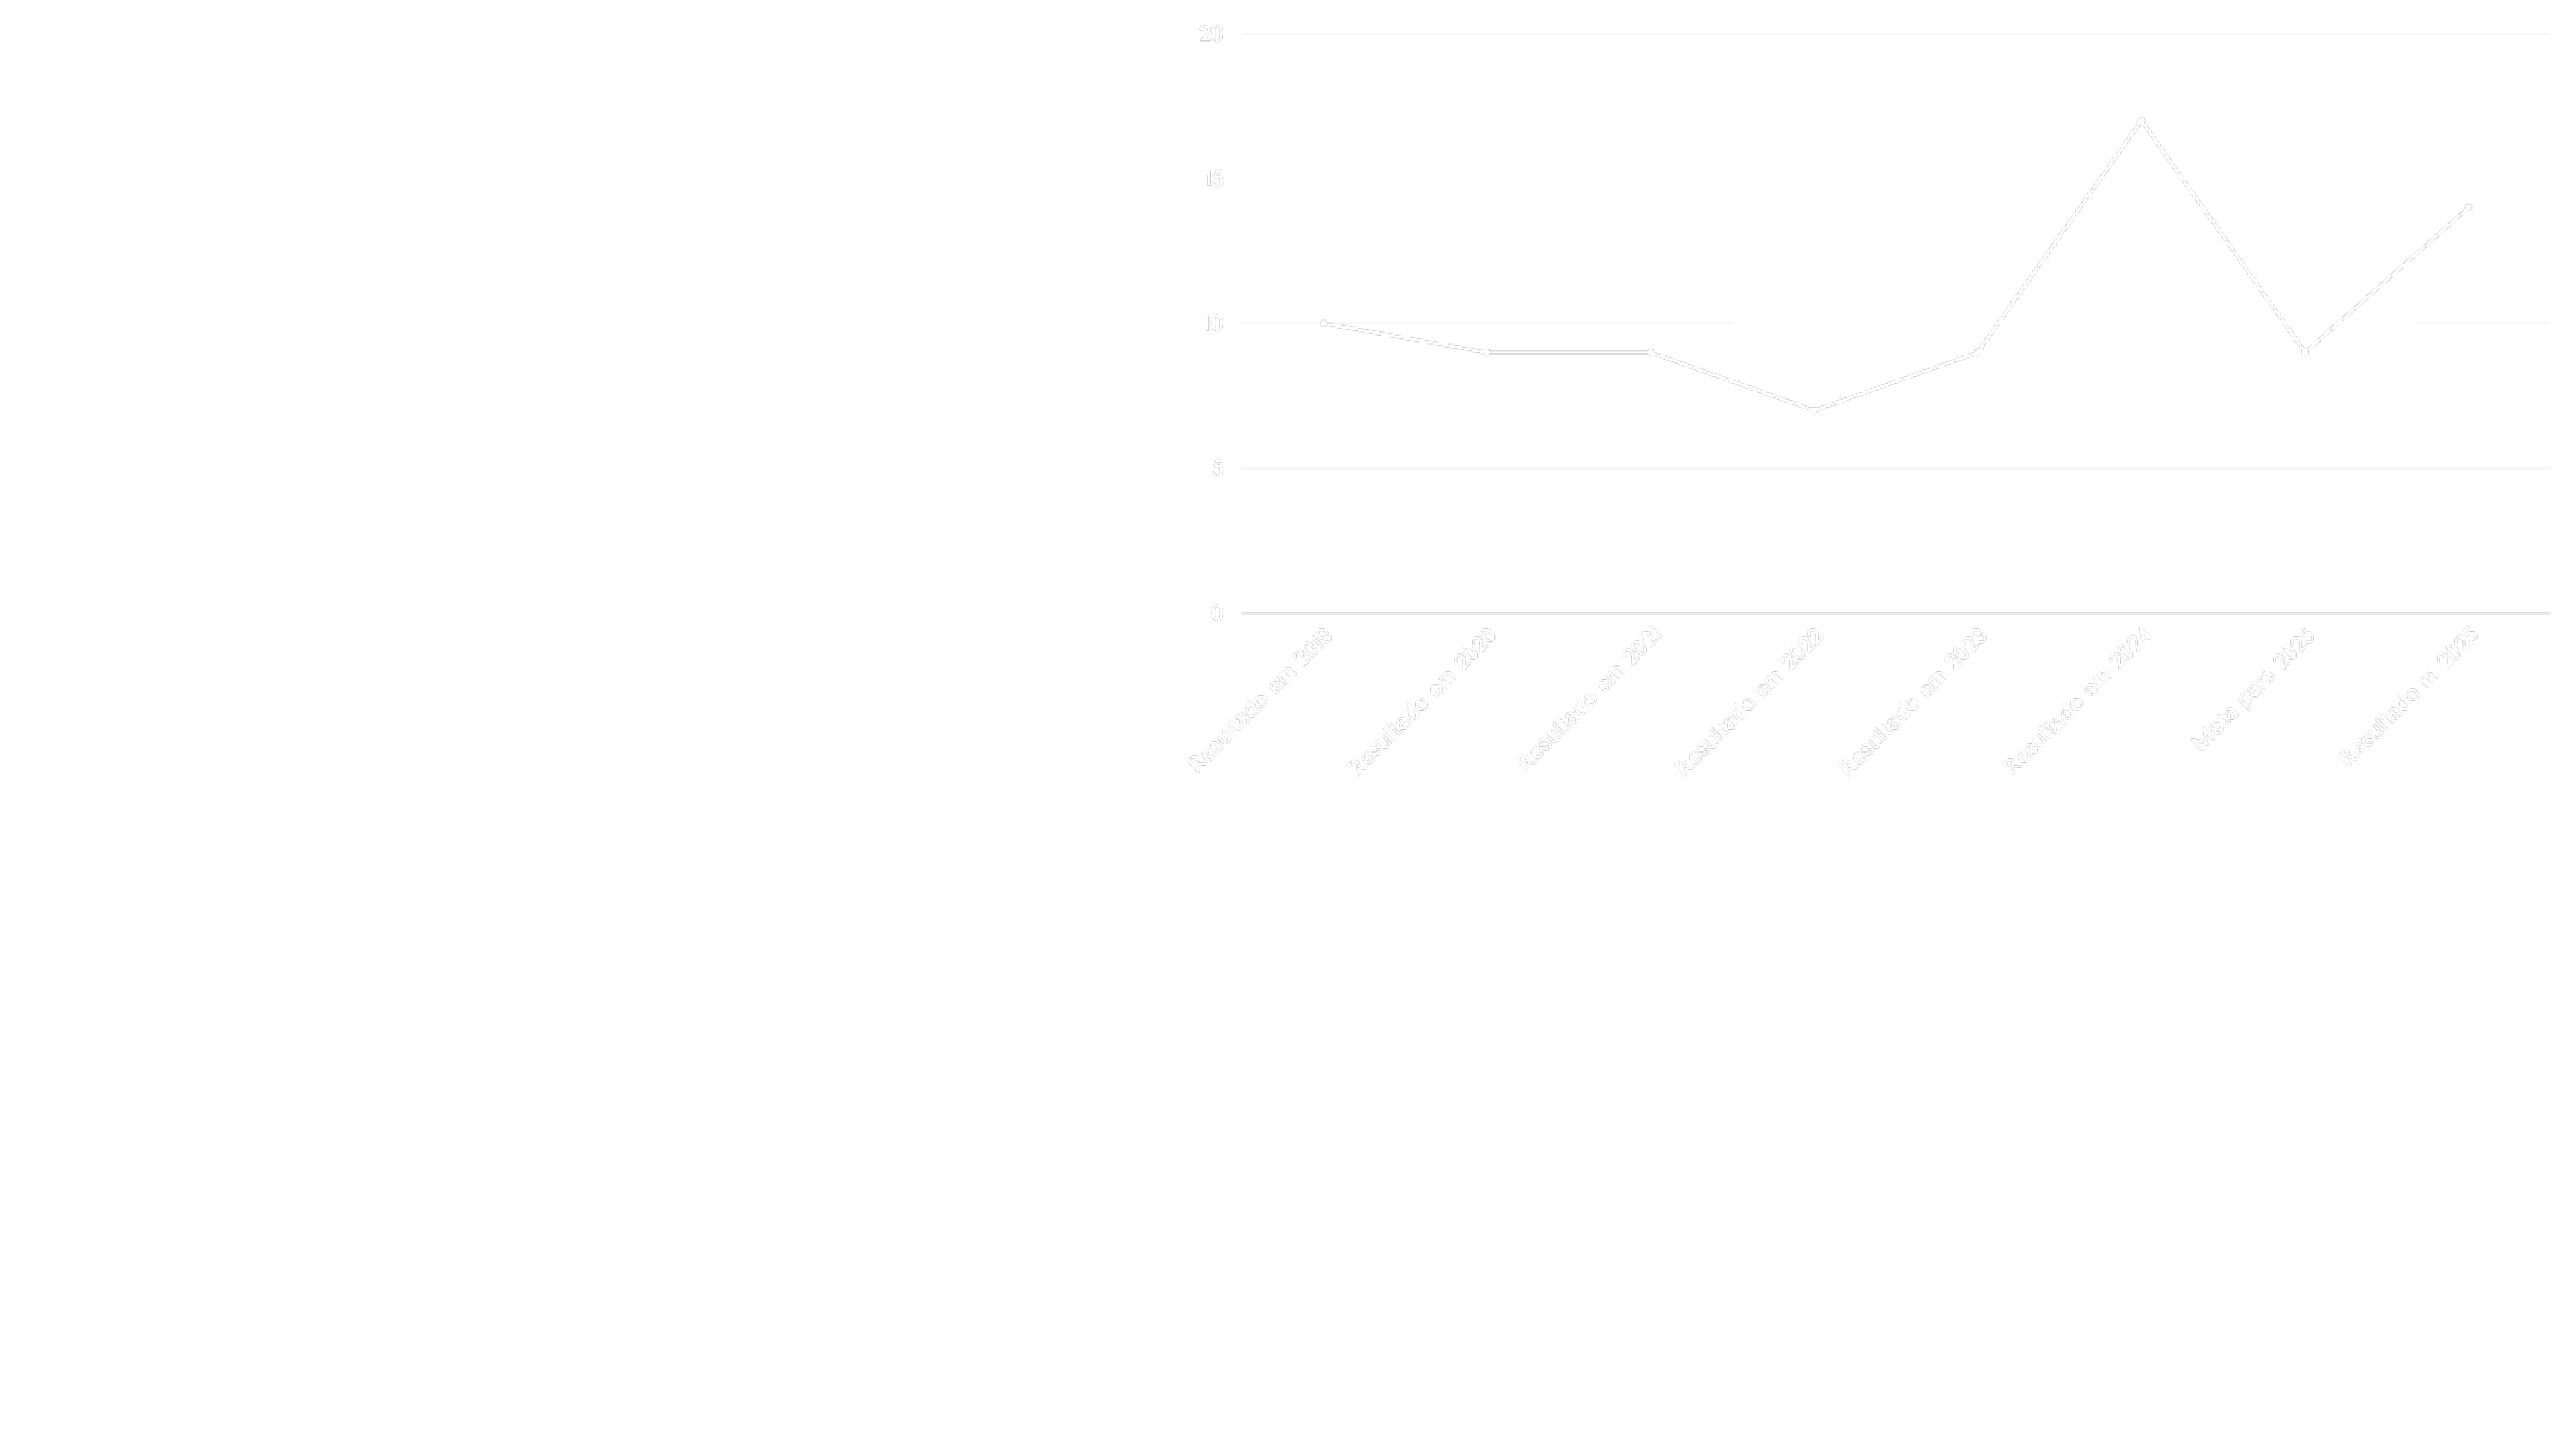

Indicador -Quantidade de Veículos de Serviço – QVS
Unidade de medida: Número de veículos de serviços.
Definição da Meta Manter o número total de veículos existentes em 2023
Resultado em 2019 - 10
Resultado em 2020 - 9
Resultado 2021 - 9
Resultado 2022 - 7
Resultado 2023 - 9
Resultado em 2024 - 17
Meta para 2025 - 9
Resultado em 2025 - 14